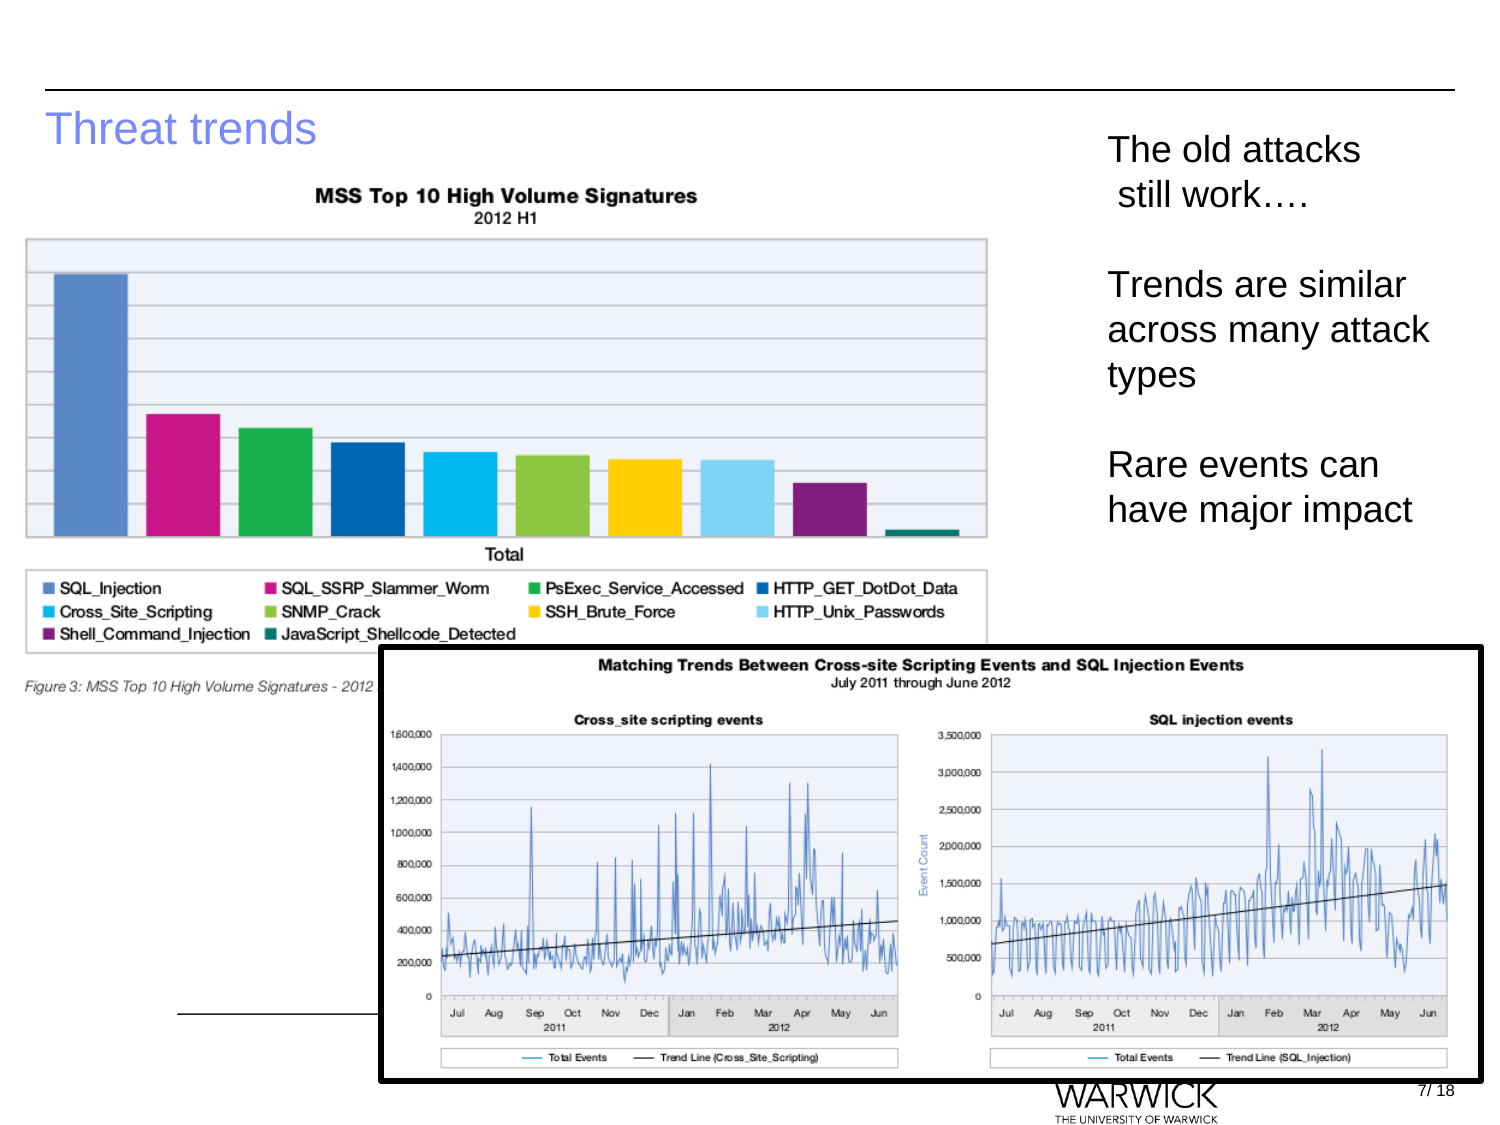

# Threat trends
The old attacks
 still work….
Trends are similar across many attack types
Rare events can have major impact